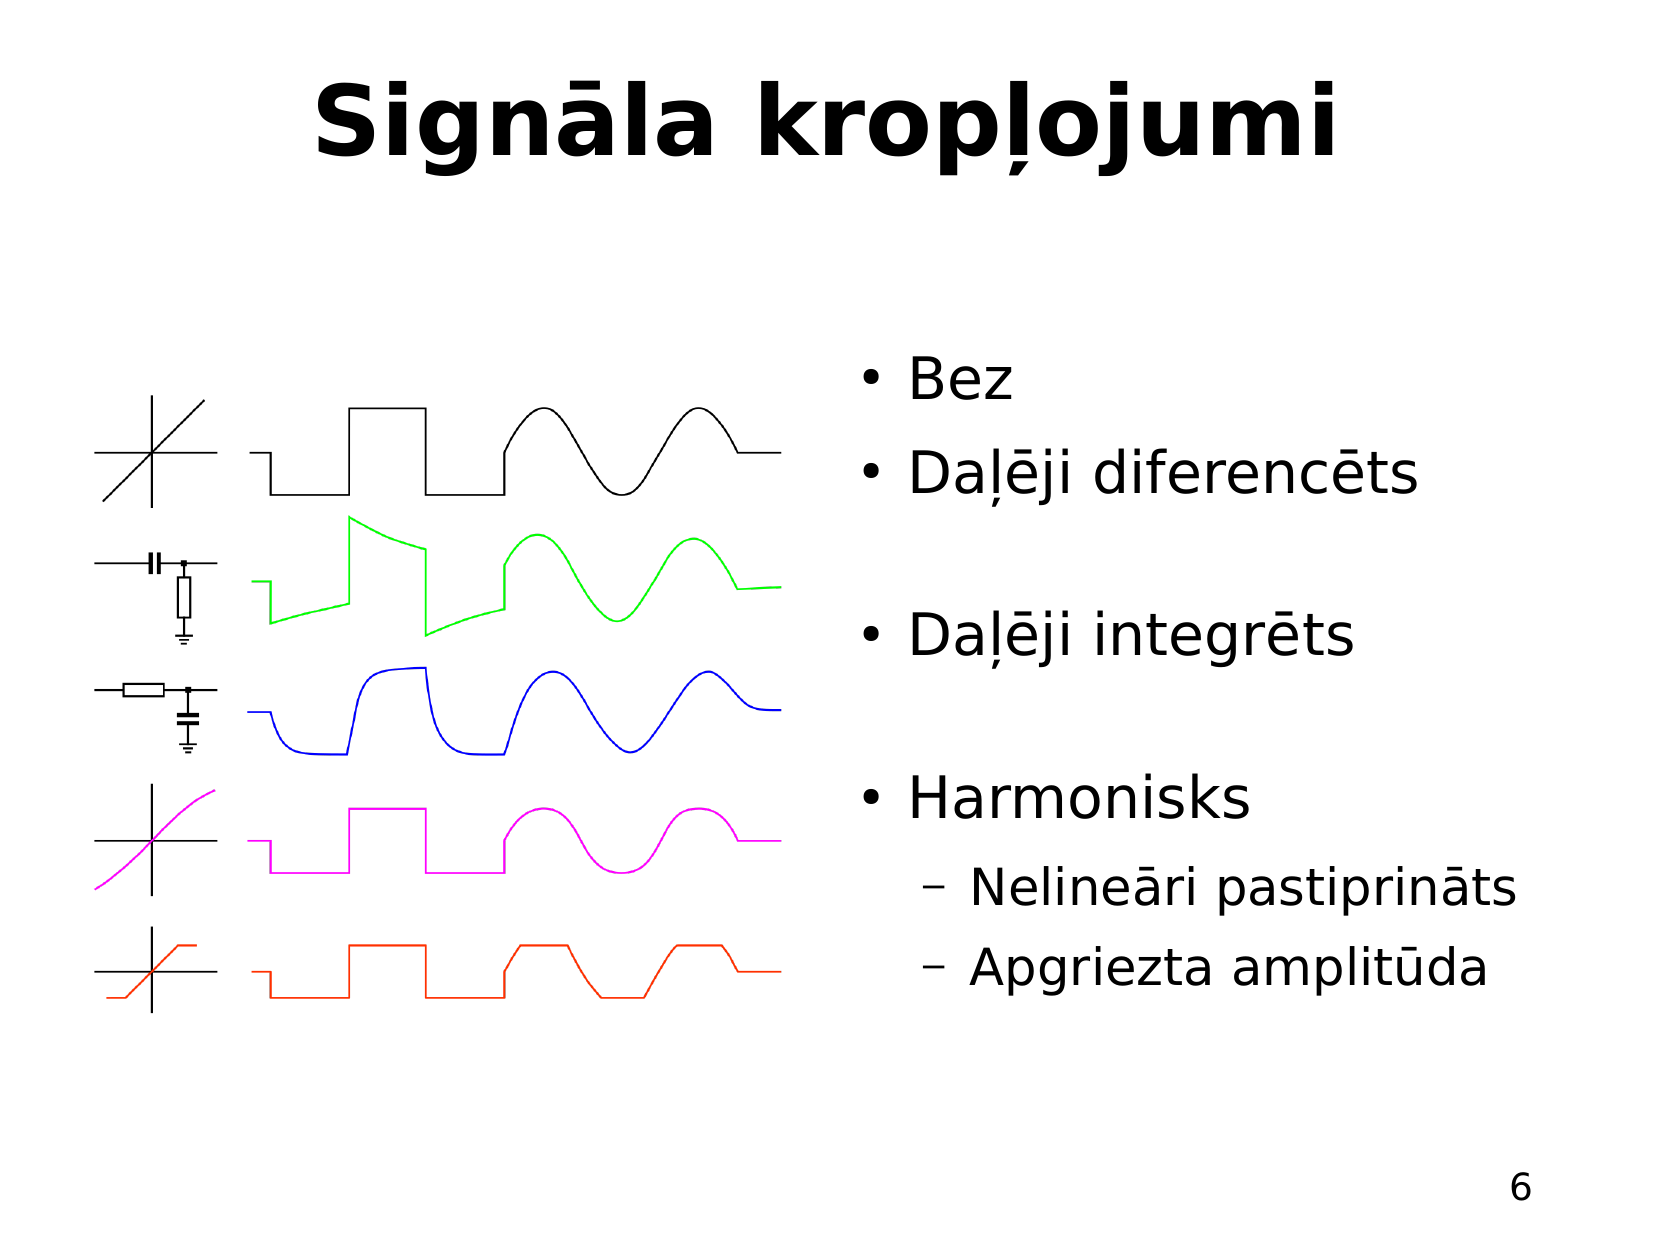

# Signāla kropļojumi
Bez
Daļēji diferencēts
Daļēji integrēts
Harmonisks
Nelineāri pastiprināts
Apgriezta amplitūda